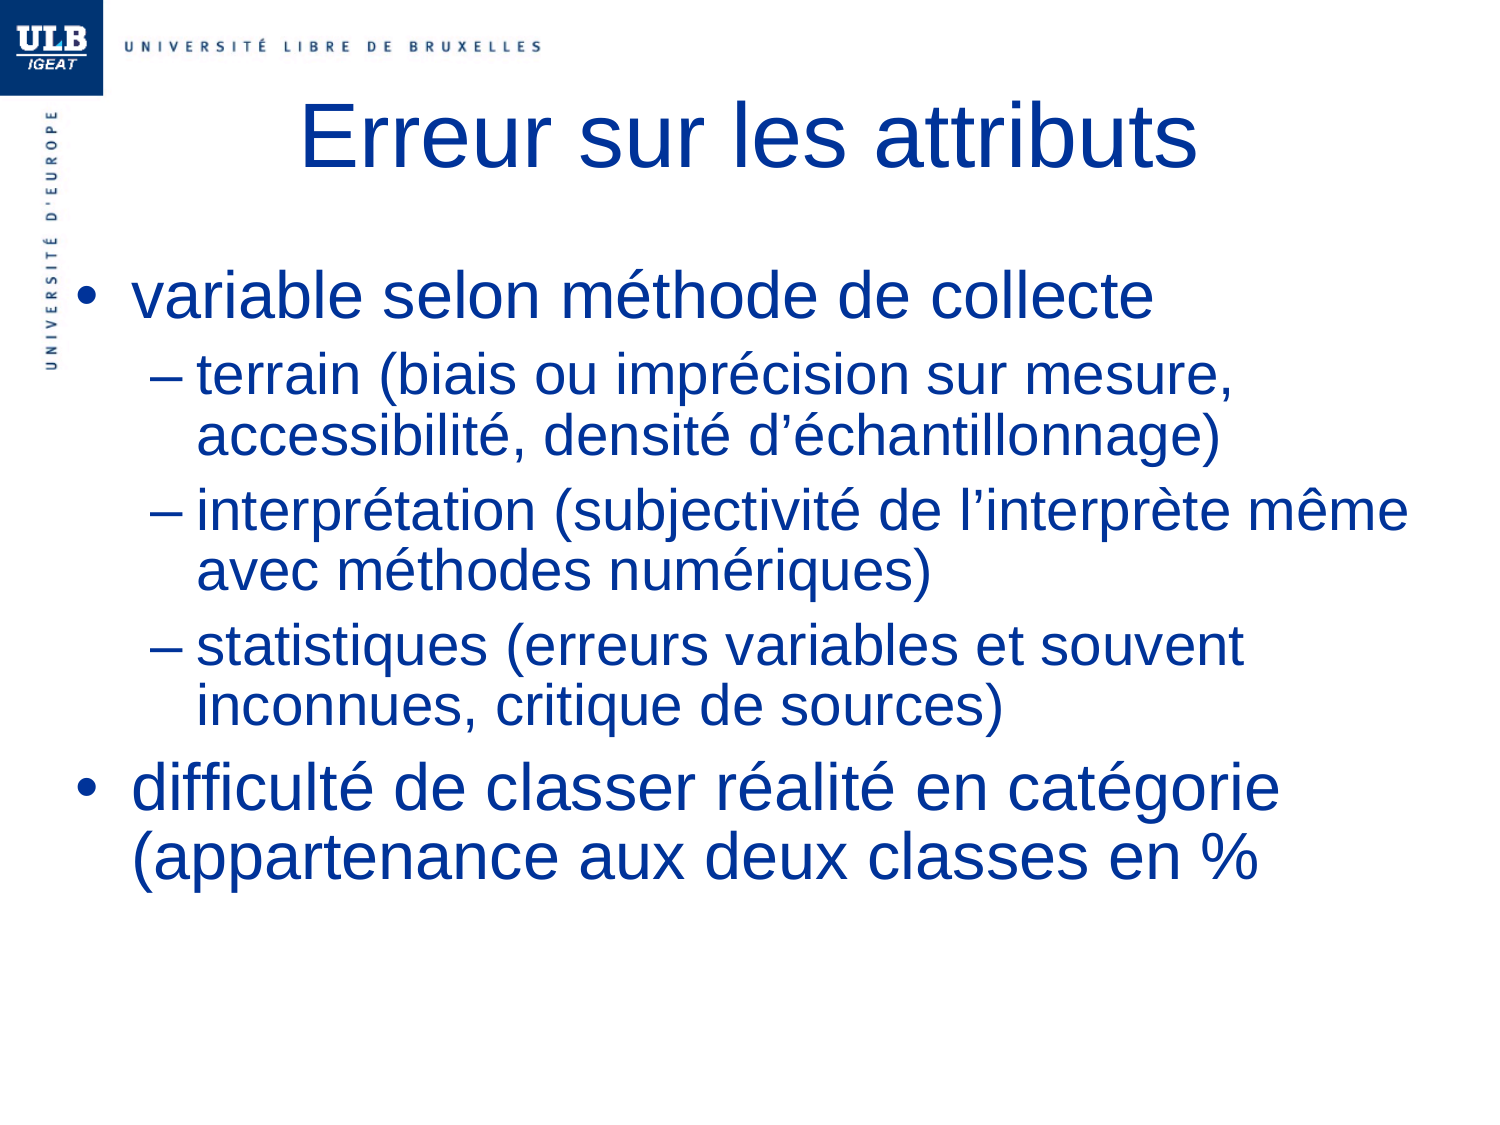

# Erreur sur les attributs
variable selon méthode de collecte
terrain (biais ou imprécision sur mesure, accessibilité, densité d’échantillonnage)
interprétation (subjectivité de l’interprète même avec méthodes numériques)
statistiques (erreurs variables et souvent inconnues, critique de sources)
difficulté de classer réalité en catégorie (appartenance aux deux classes en %